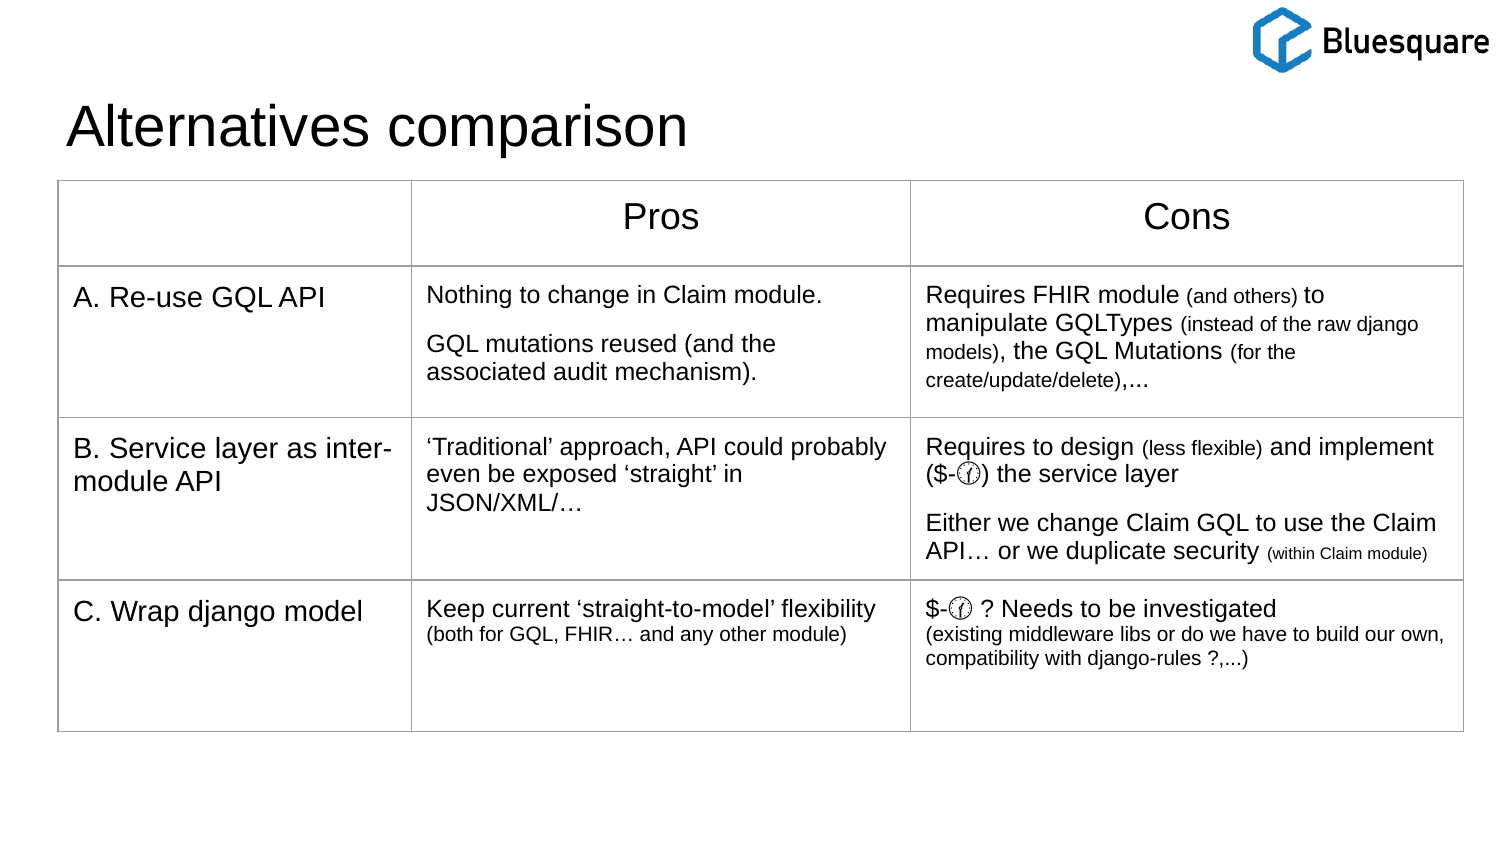

# Alternatives comparison
| | Pros | Cons |
| --- | --- | --- |
| A. Re-use GQL API | Nothing to change in Claim module. GQL mutations reused (and the associated audit mechanism). | Requires FHIR module (and others) to manipulate GQLTypes (instead of the raw django models), the GQL Mutations (for the create/update/delete),... |
| B. Service layer as inter-module API | ‘Traditional’ approach, API could probably even be exposed ‘straight’ in JSON/XML/… | Requires to design (less flexible) and implement ($-🕜) the service layer Either we change Claim GQL to use the Claim API… or we duplicate security (within Claim module) |
| C. Wrap django model | Keep current ‘straight-to-model’ flexibility (both for GQL, FHIR… and any other module) | $-🕜 ? Needs to be investigated (existing middleware libs or do we have to build our own, compatibility with django-rules ?,...) |